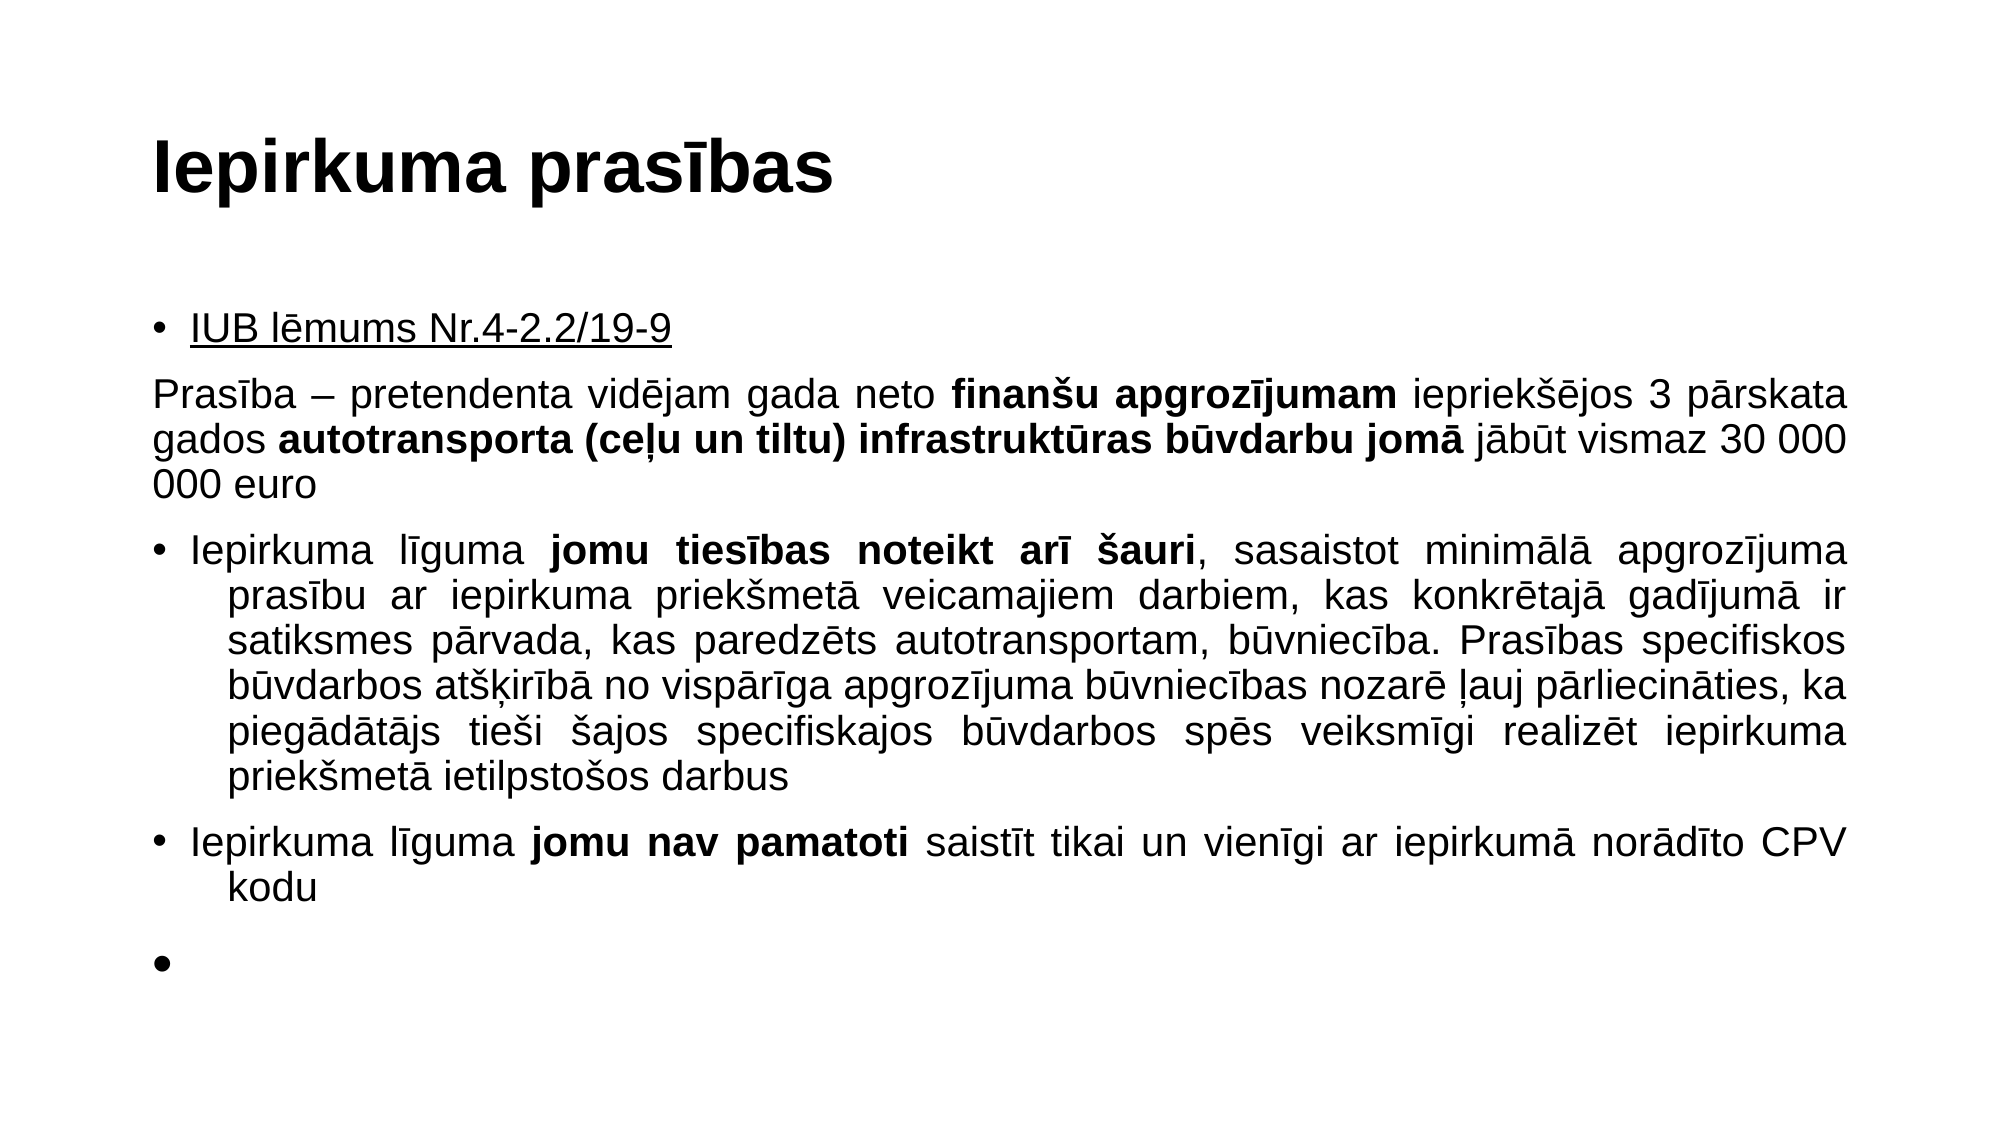

# Iepirkuma prasības
IUB lēmums Nr.4-2.2/19-9
Prasība – pretendenta vidējam gada neto finanšu apgrozījumam iepriekšējos 3 pārskata gados autotransporta (ceļu un tiltu) infrastruktūras būvdarbu jomā jābūt vismaz 30 000 000 euro
Iepirkuma līguma jomu tiesības noteikt arī šauri, sasaistot minimālā apgrozījuma prasību ar iepirkuma priekšmetā veicamajiem darbiem, kas konkrētajā gadījumā ir satiksmes pārvada, kas paredzēts autotransportam, būvniecība. Prasības specifiskos būvdarbos atšķirībā no vispārīga apgrozījuma būvniecības nozarē ļauj pārliecināties, ka piegādātājs tieši šajos specifiskajos būvdarbos spēs veiksmīgi realizēt iepirkuma priekšmetā ietilpstošos darbus
Iepirkuma līguma jomu nav pamatoti saistīt tikai un vienīgi ar iepirkumā norādīto CPV kodu